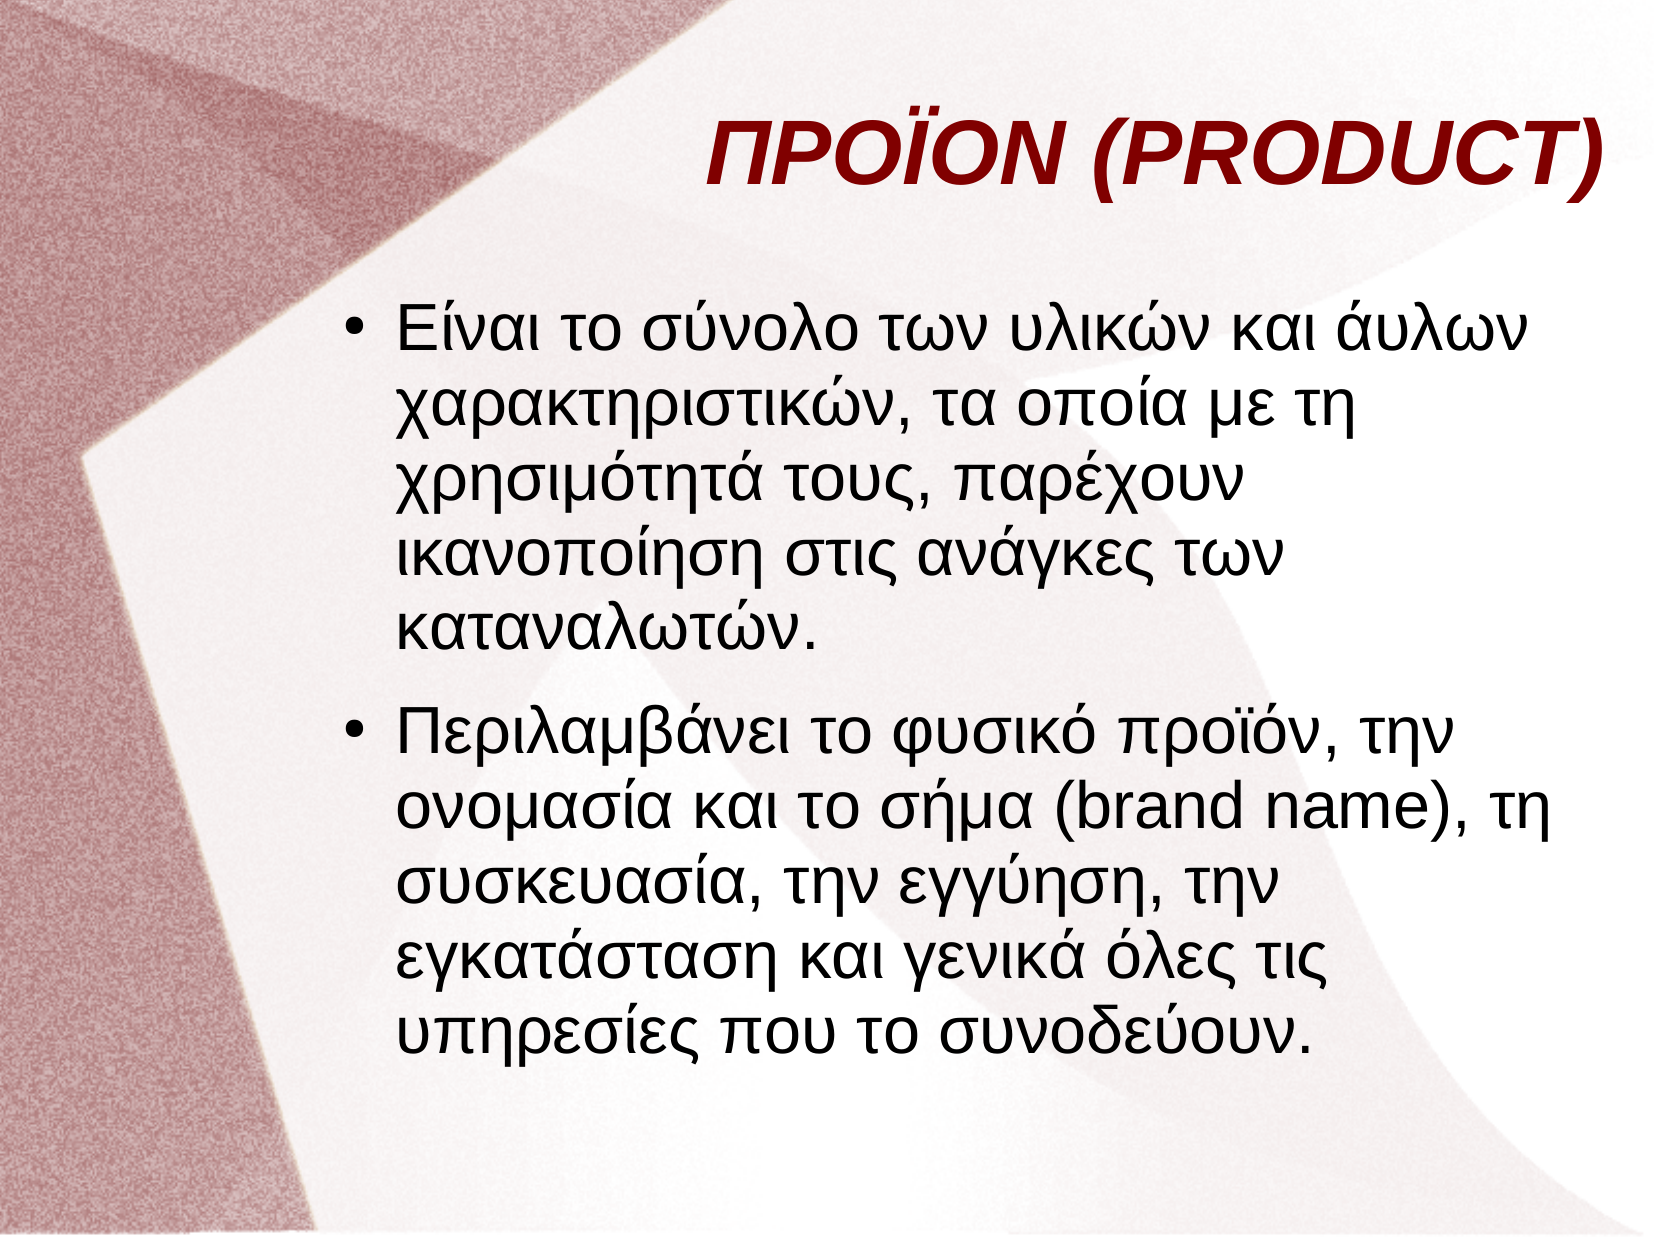

# ΠΡΟΪΟΝ (PRODUCT)
Είναι το σύνολο των υλικών και άυλων χαρακτηριστικών, τα οποία με τη χρησιμότητά τους, παρέχουν ικανοποίηση στις ανάγκες των καταναλωτών.
Περιλαμβάνει το φυσικό προϊόν, την ονομασία και το σήμα (brand name), τη συσκευασία, την εγγύηση, την εγκατάσταση και γενικά όλες τις υπηρεσίες που το συνοδεύουν.